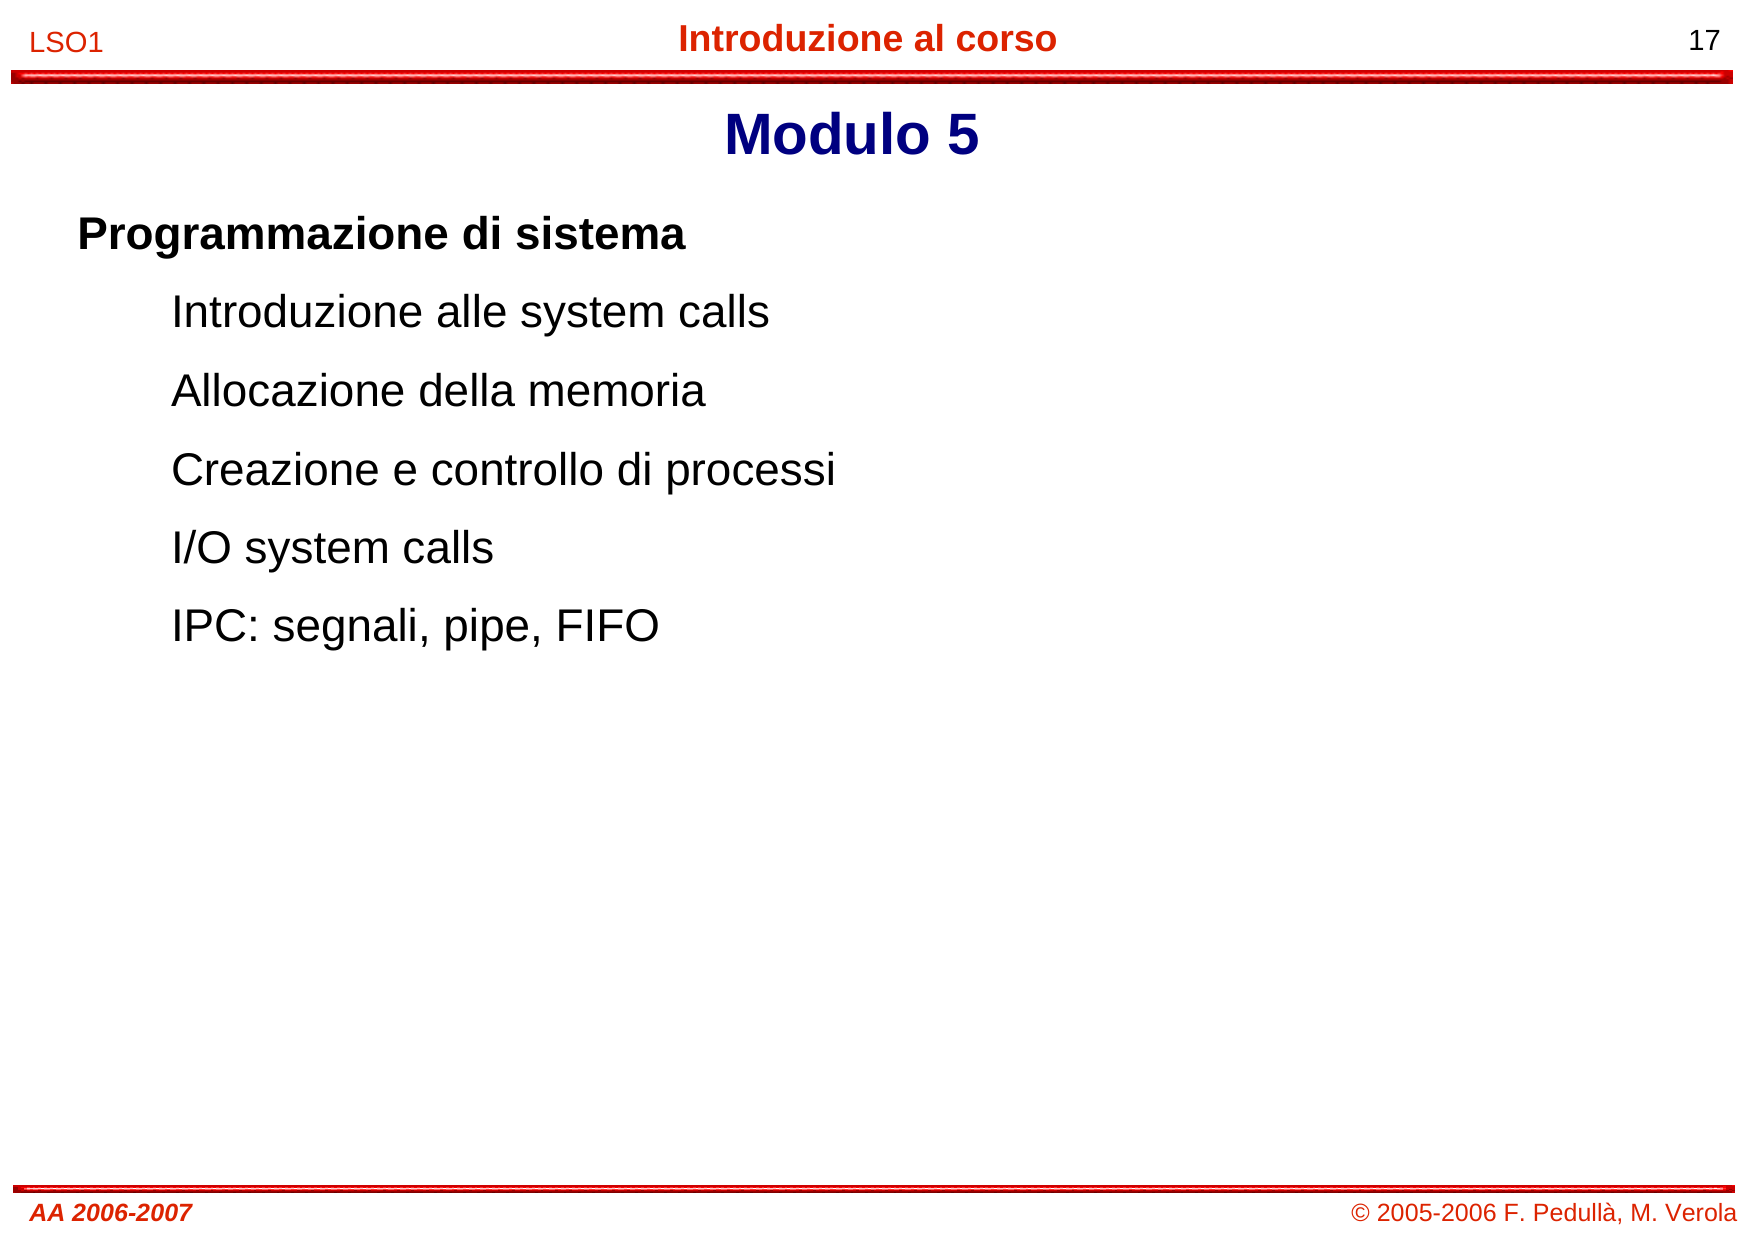

Modulo 5
# Programmazione di sistema
Introduzione alle system calls
Allocazione della memoria
Creazione e controllo di processi
I/O system calls
IPC: segnali, pipe, FIFO